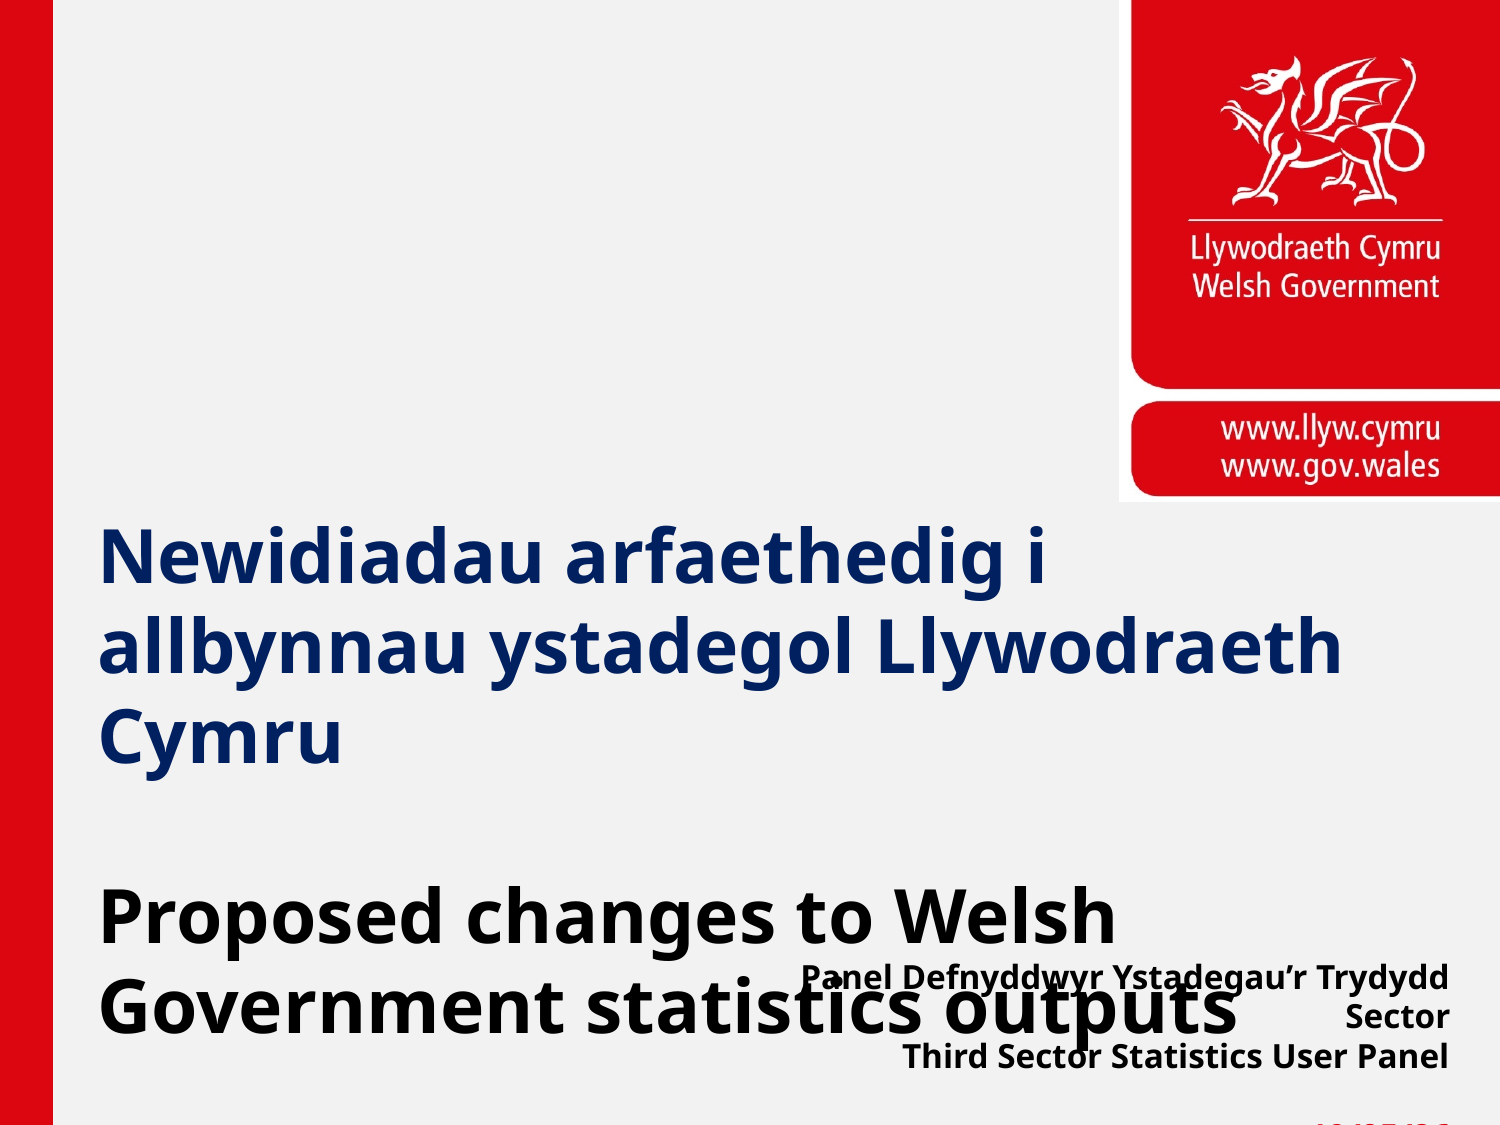

Newidiadau arfaethedig i allbynnau ystadegol Llywodraeth Cymru
Proposed changes to Welsh Government statistics outputs
Panel Defnyddwyr Ystadegau’r Trydydd Sector
Third Sector Statistics User Panel
19/05/26